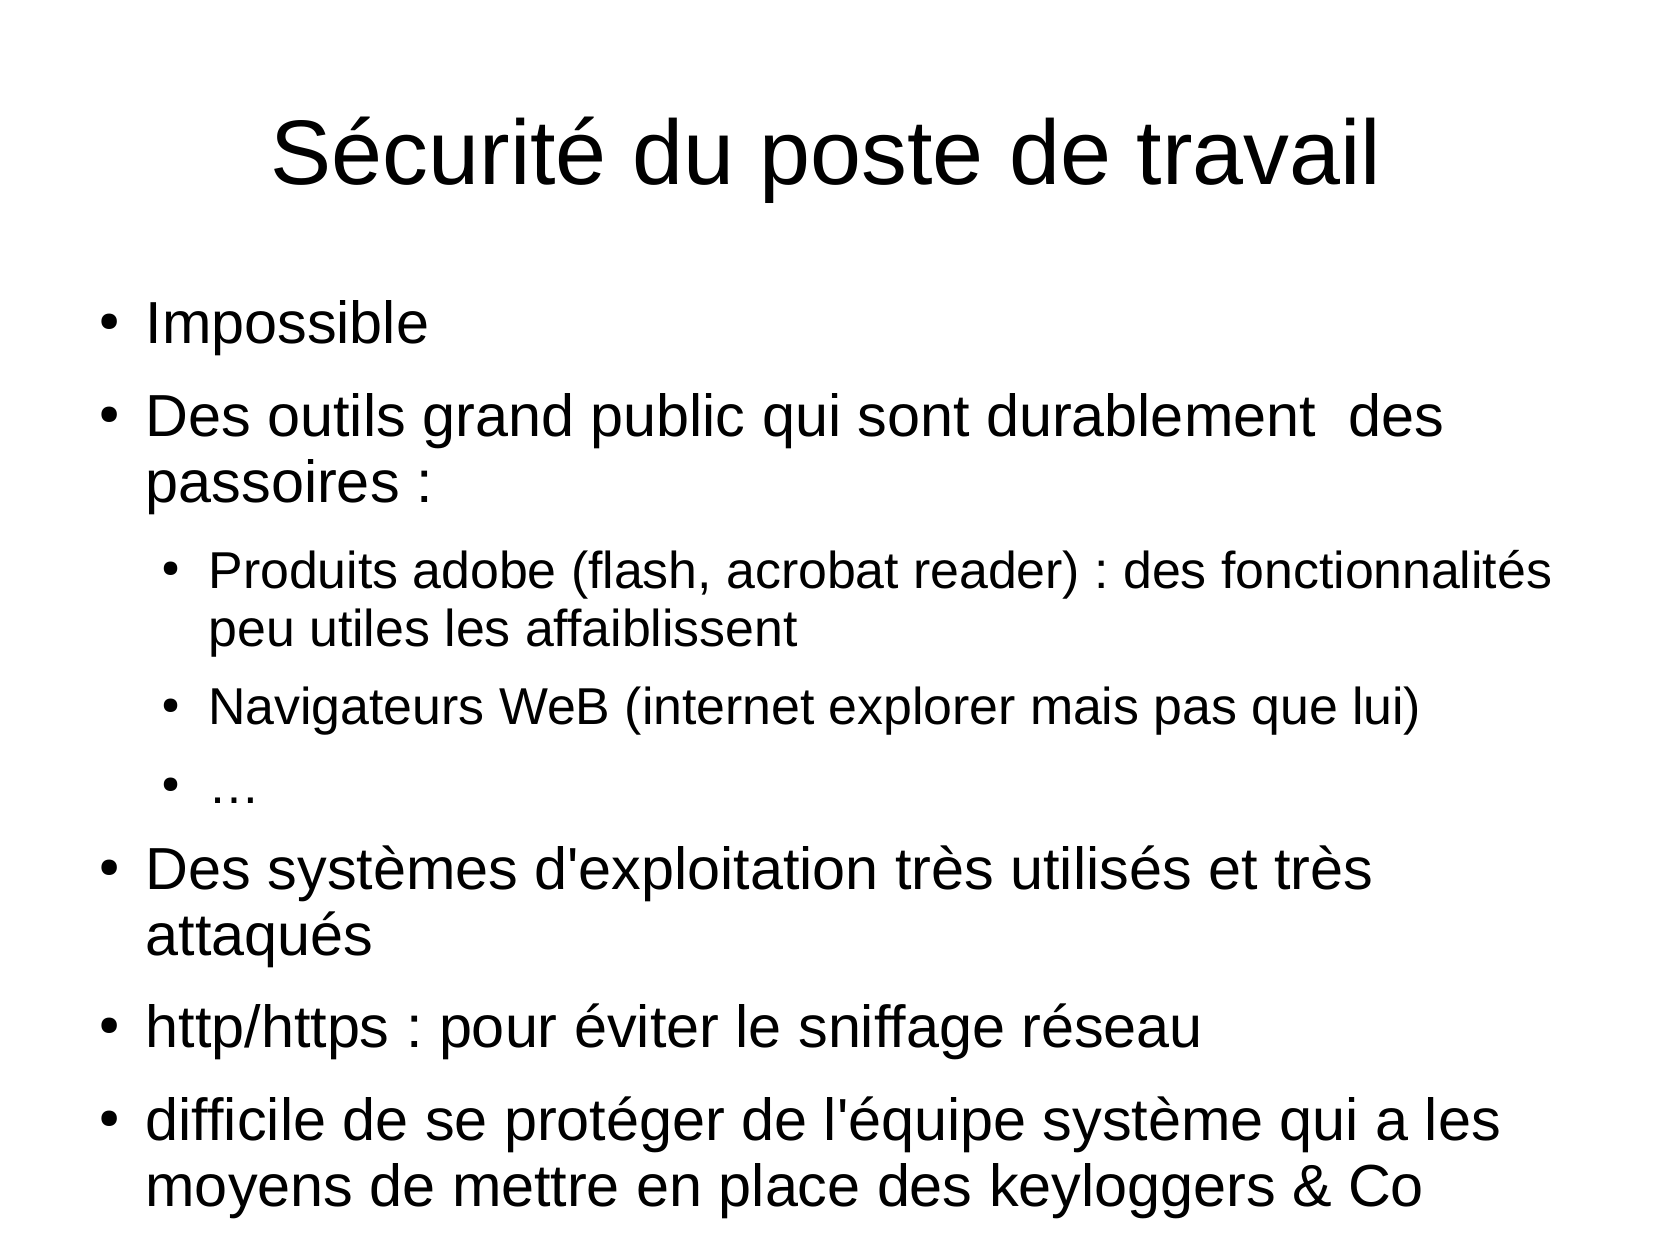

# Sécurité du poste de travail
Impossible
Des outils grand public qui sont durablement des passoires :
Produits adobe (flash, acrobat reader) : des fonctionnalités peu utiles les affaiblissent
Navigateurs WeB (internet explorer mais pas que lui)
…
Des systèmes d'exploitation très utilisés et très attaqués
http/https : pour éviter le sniffage réseau
difficile de se protéger de l'équipe système qui a les moyens de mettre en place des keyloggers & Co